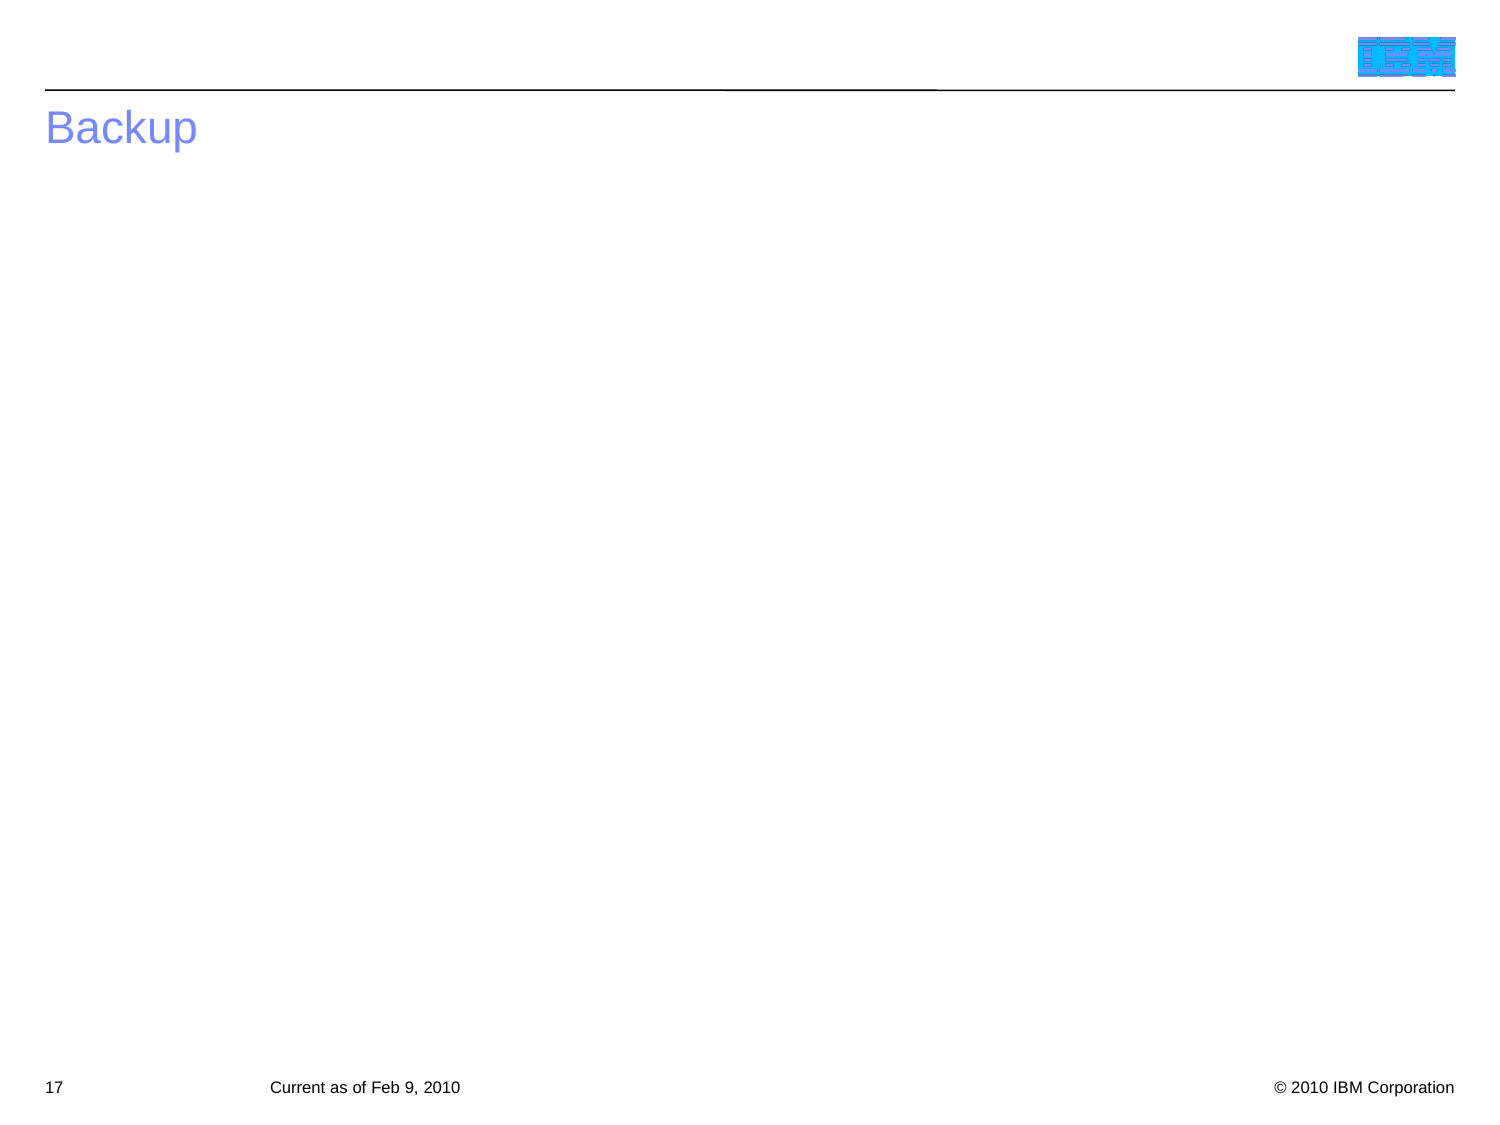

# Backup
17
Current as of Feb 9, 2010